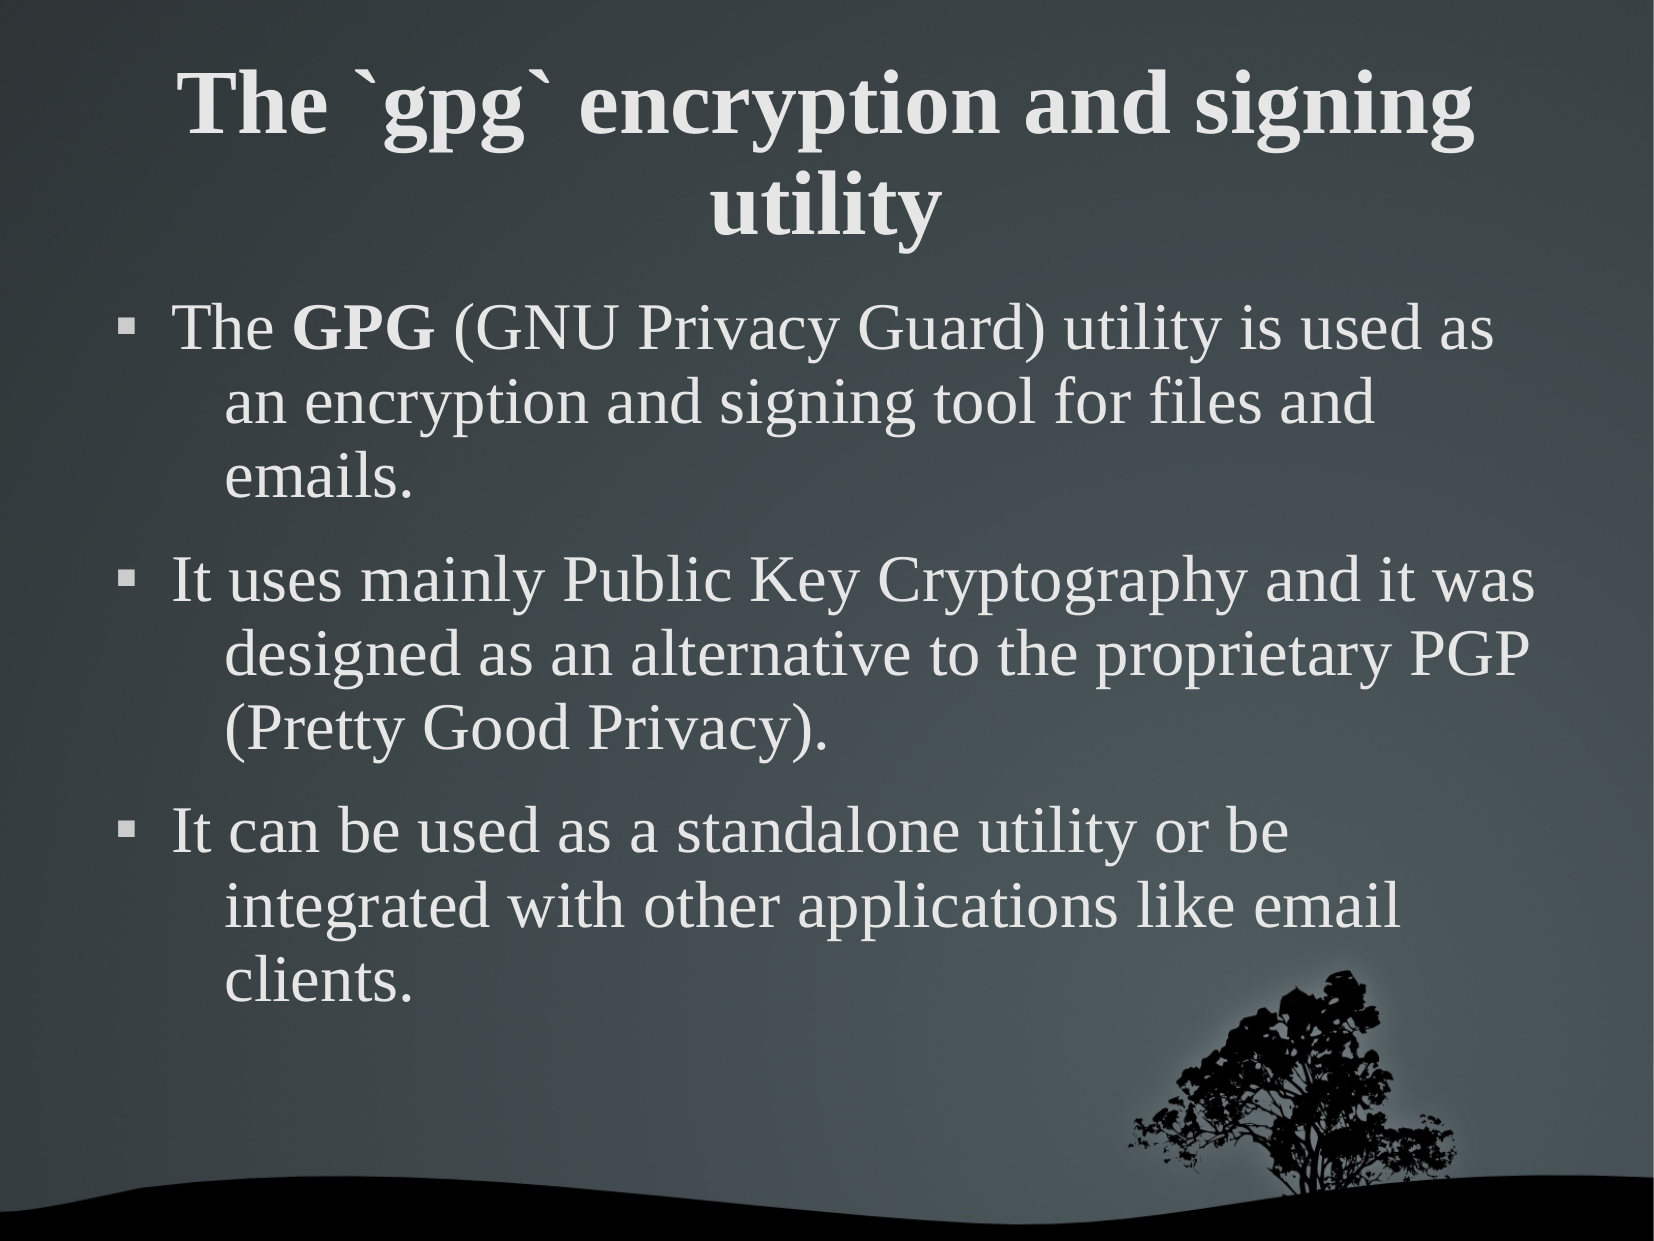

# The `gpg` encryption and signing utility
The GPG (GNU Privacy Guard) utility is used as an encryption and signing tool for files and emails.
It uses mainly Public Key Cryptography and it was designed as an alternative to the proprietary PGP (Pretty Good Privacy).
It can be used as a standalone utility or be integrated with other applications like email clients.